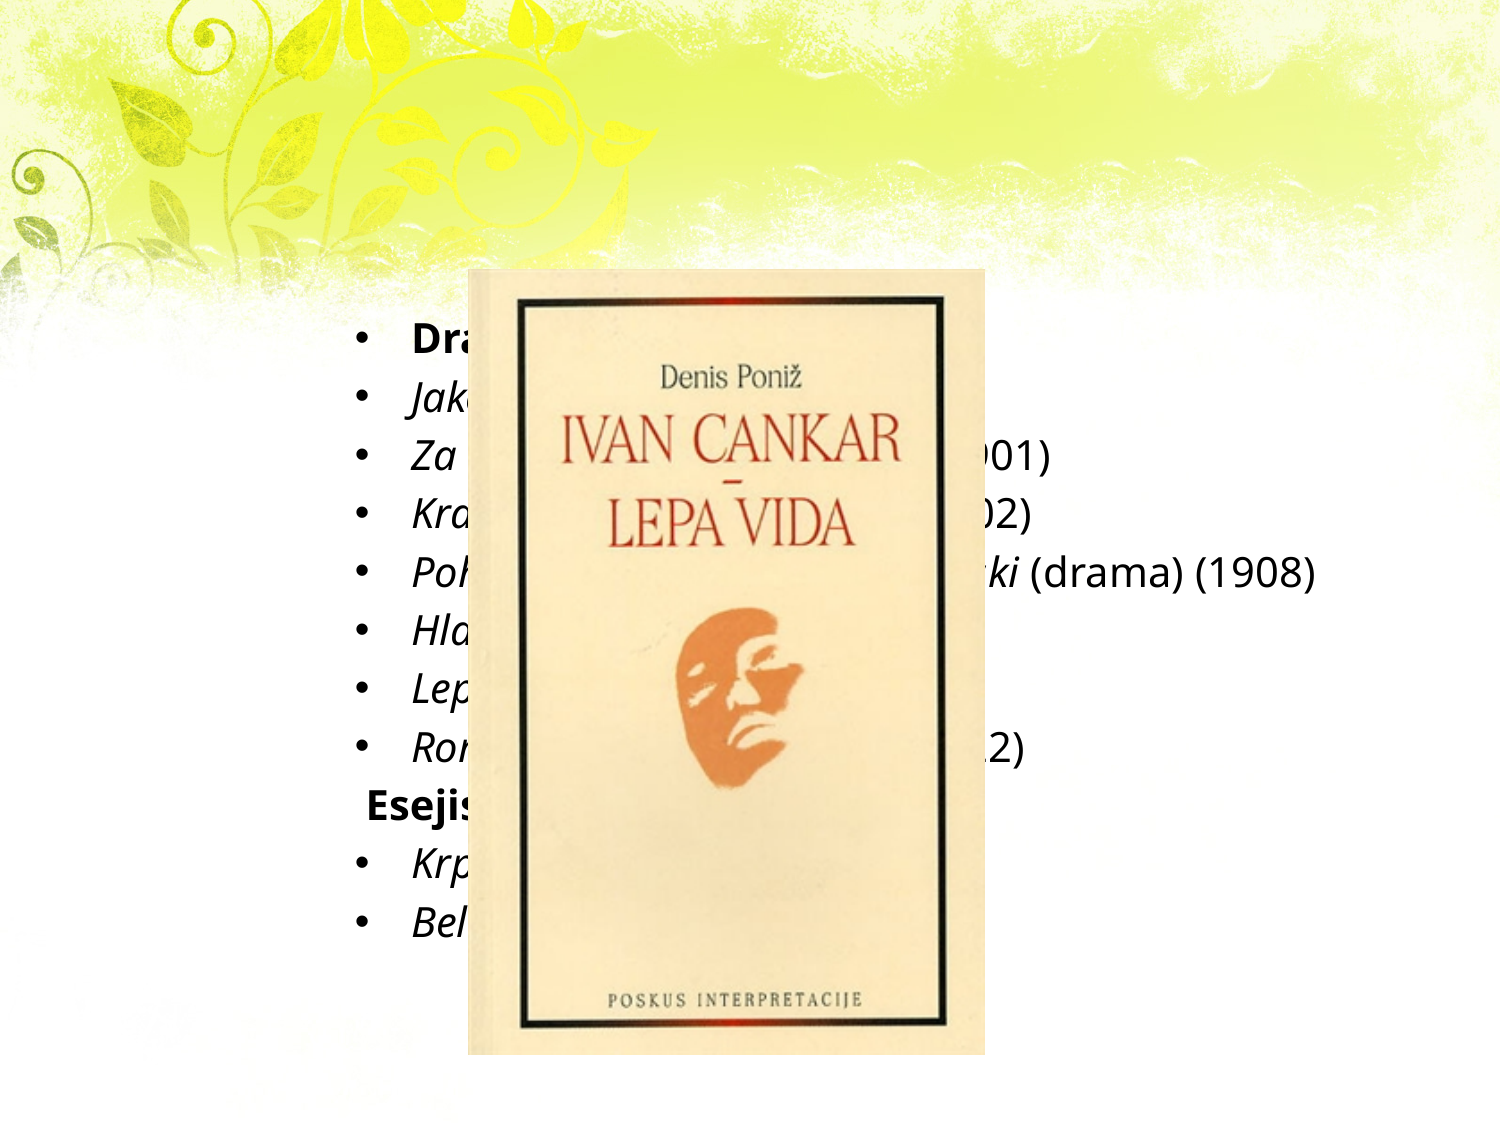

#
Dramatika
Jakob Ruda (drama) (1901)
Za narodov blagor (drama) (1901)
Kralj na Betajnovi (drama) (1902)
Pohujšanje v dolini šentflorjanski (drama) (1908)
Hlapci (drama) (1910)
Lepa Vida (drama) (1912)
Romantične duše (drama) (1922)
 Esejistika
Krpanova kobila (esej) (1907)
Bela krizantema (esej) (1910)